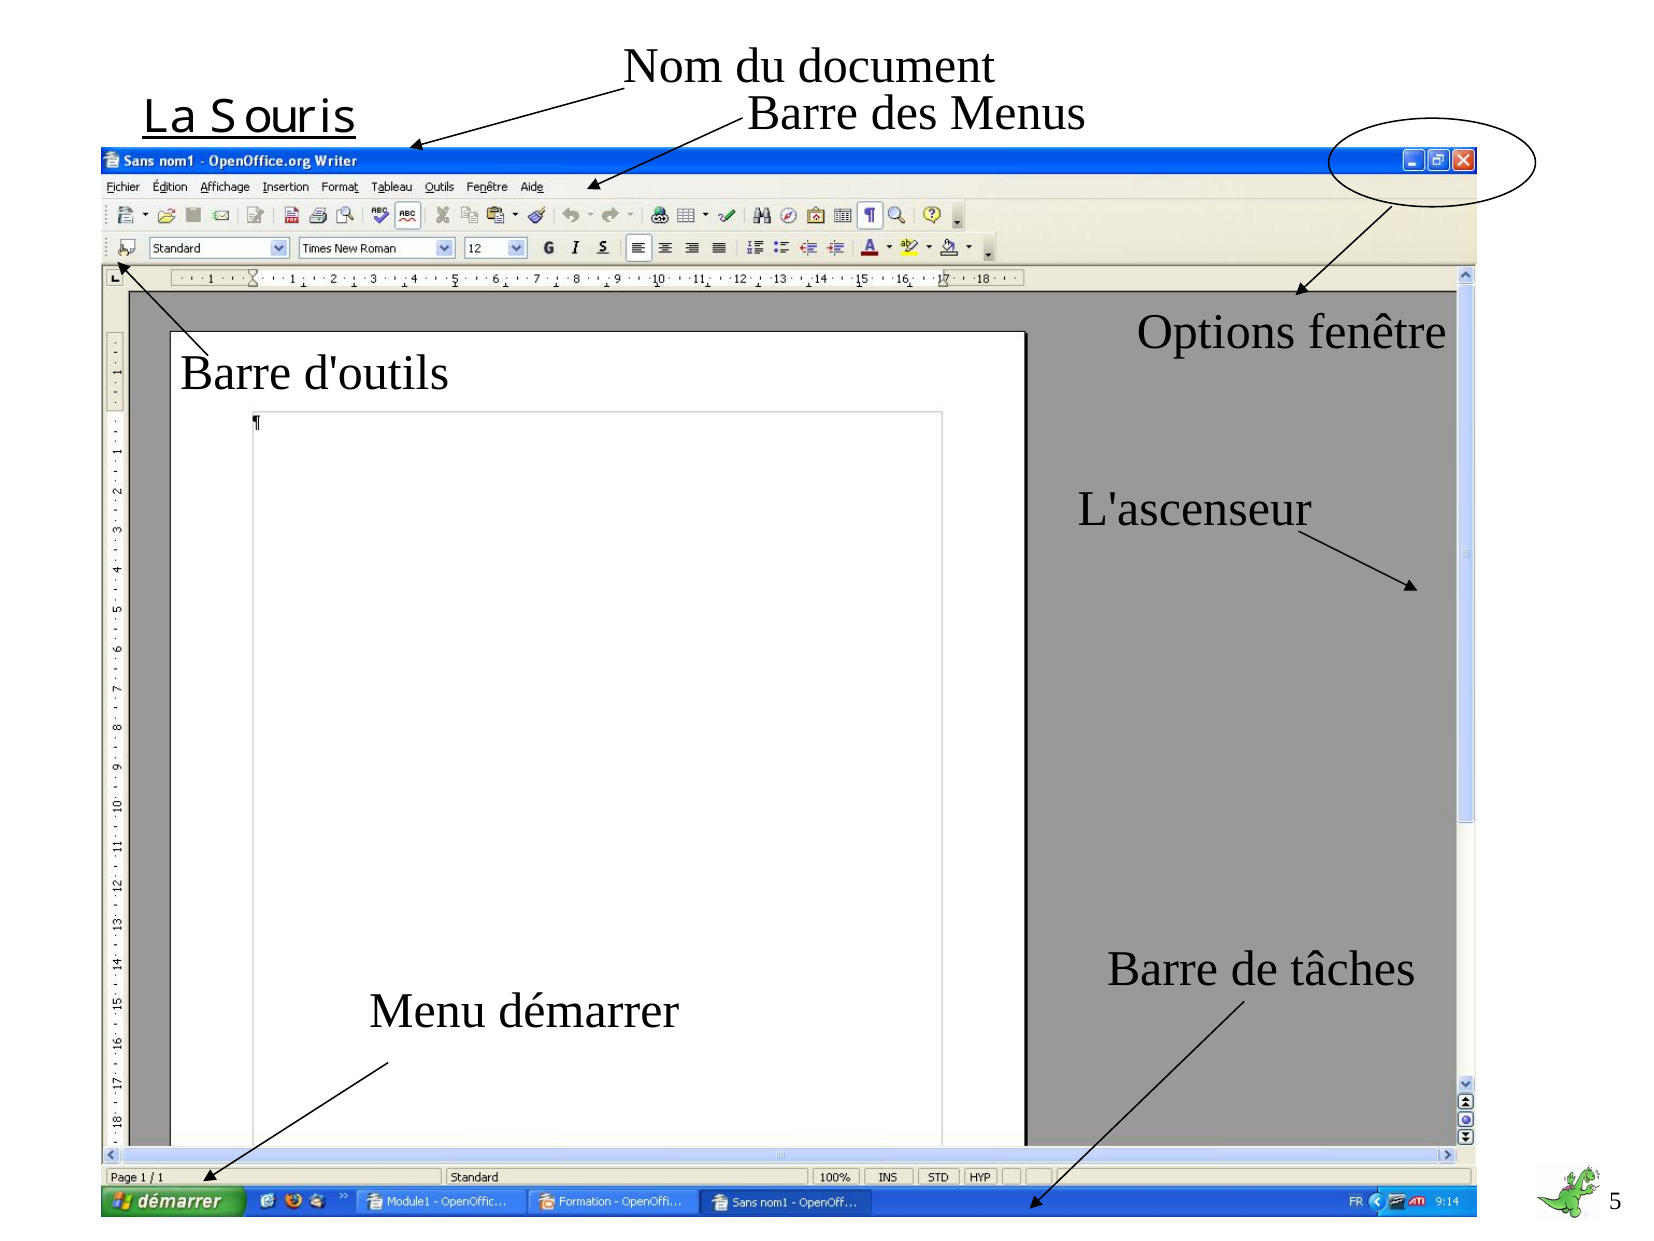

Nom du document
Barre des Menus
Options fenêtre
Barre d'outils
L'ascenseur
Barre de tâches
Menu démarrer
5